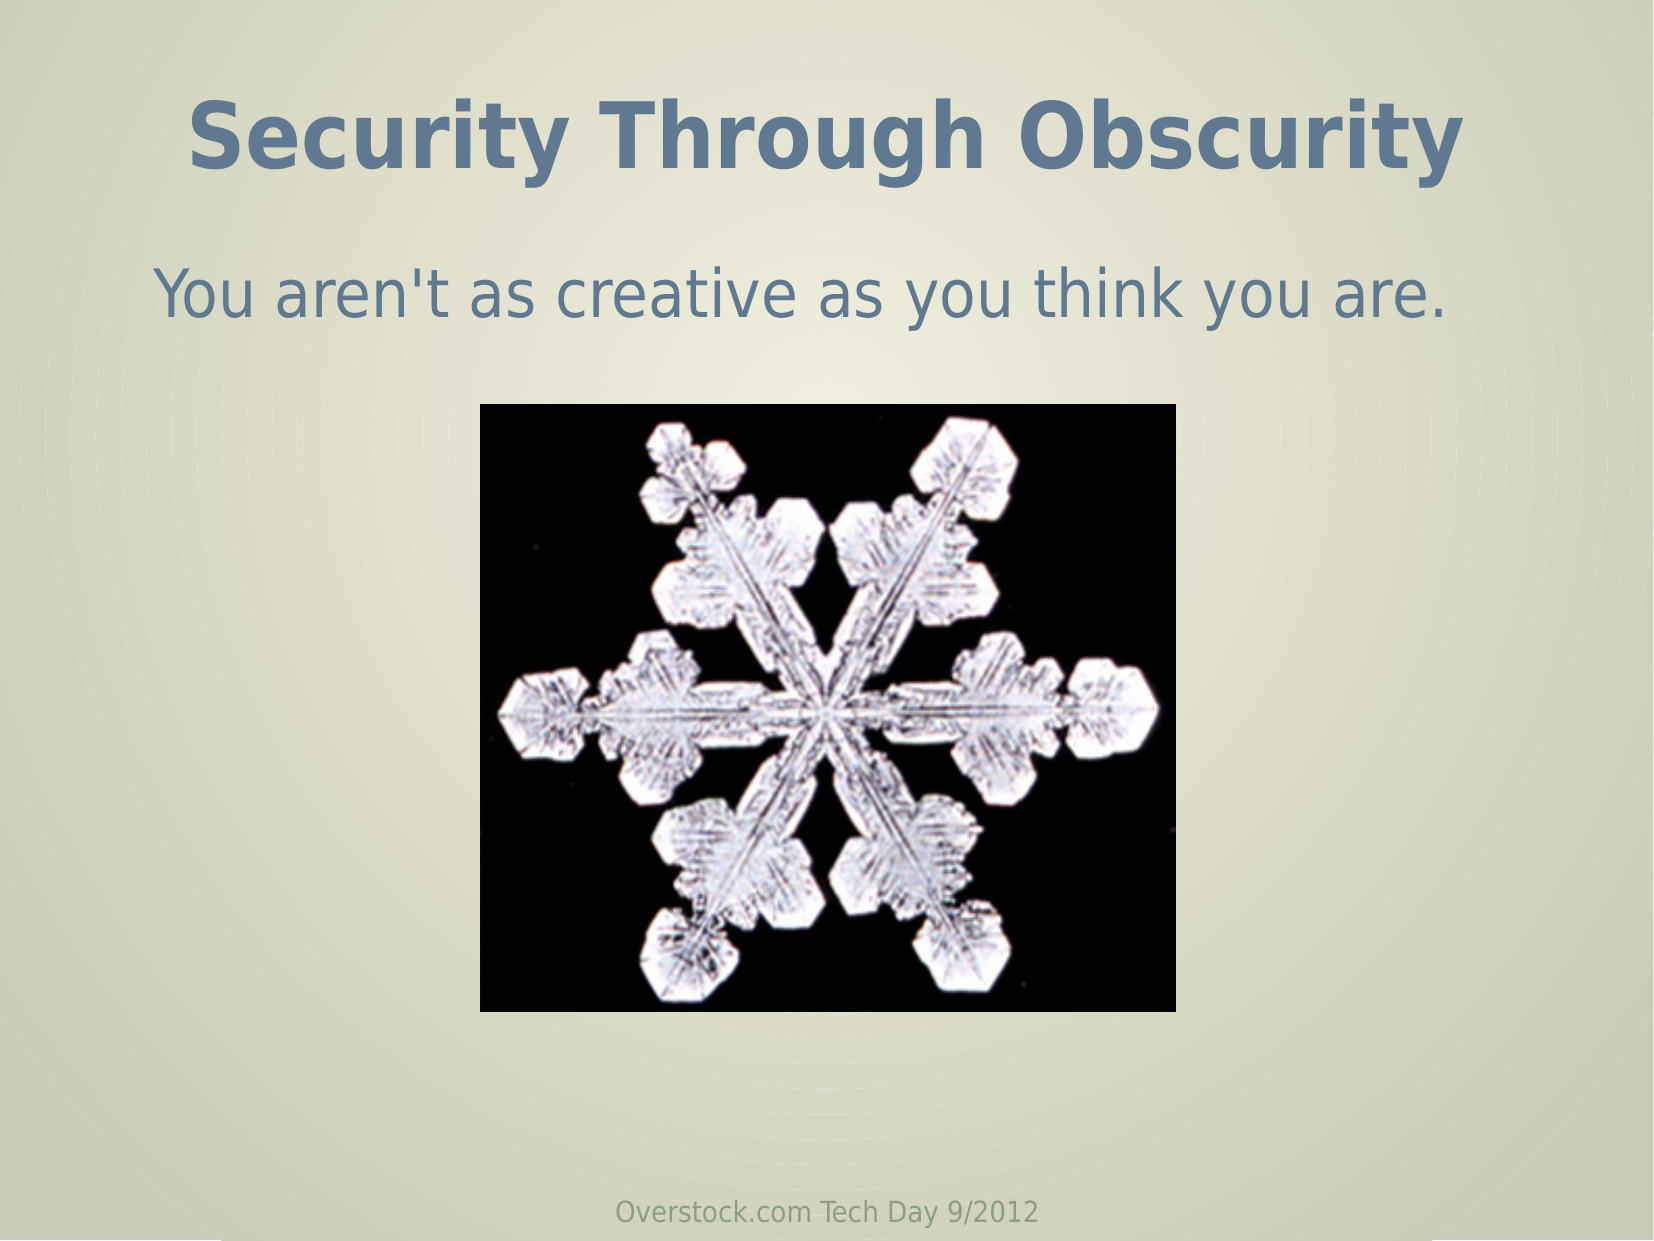

# Security Through Obscurity
You aren't as creative as you think you are.
Overstock.com Tech Day 9/2012